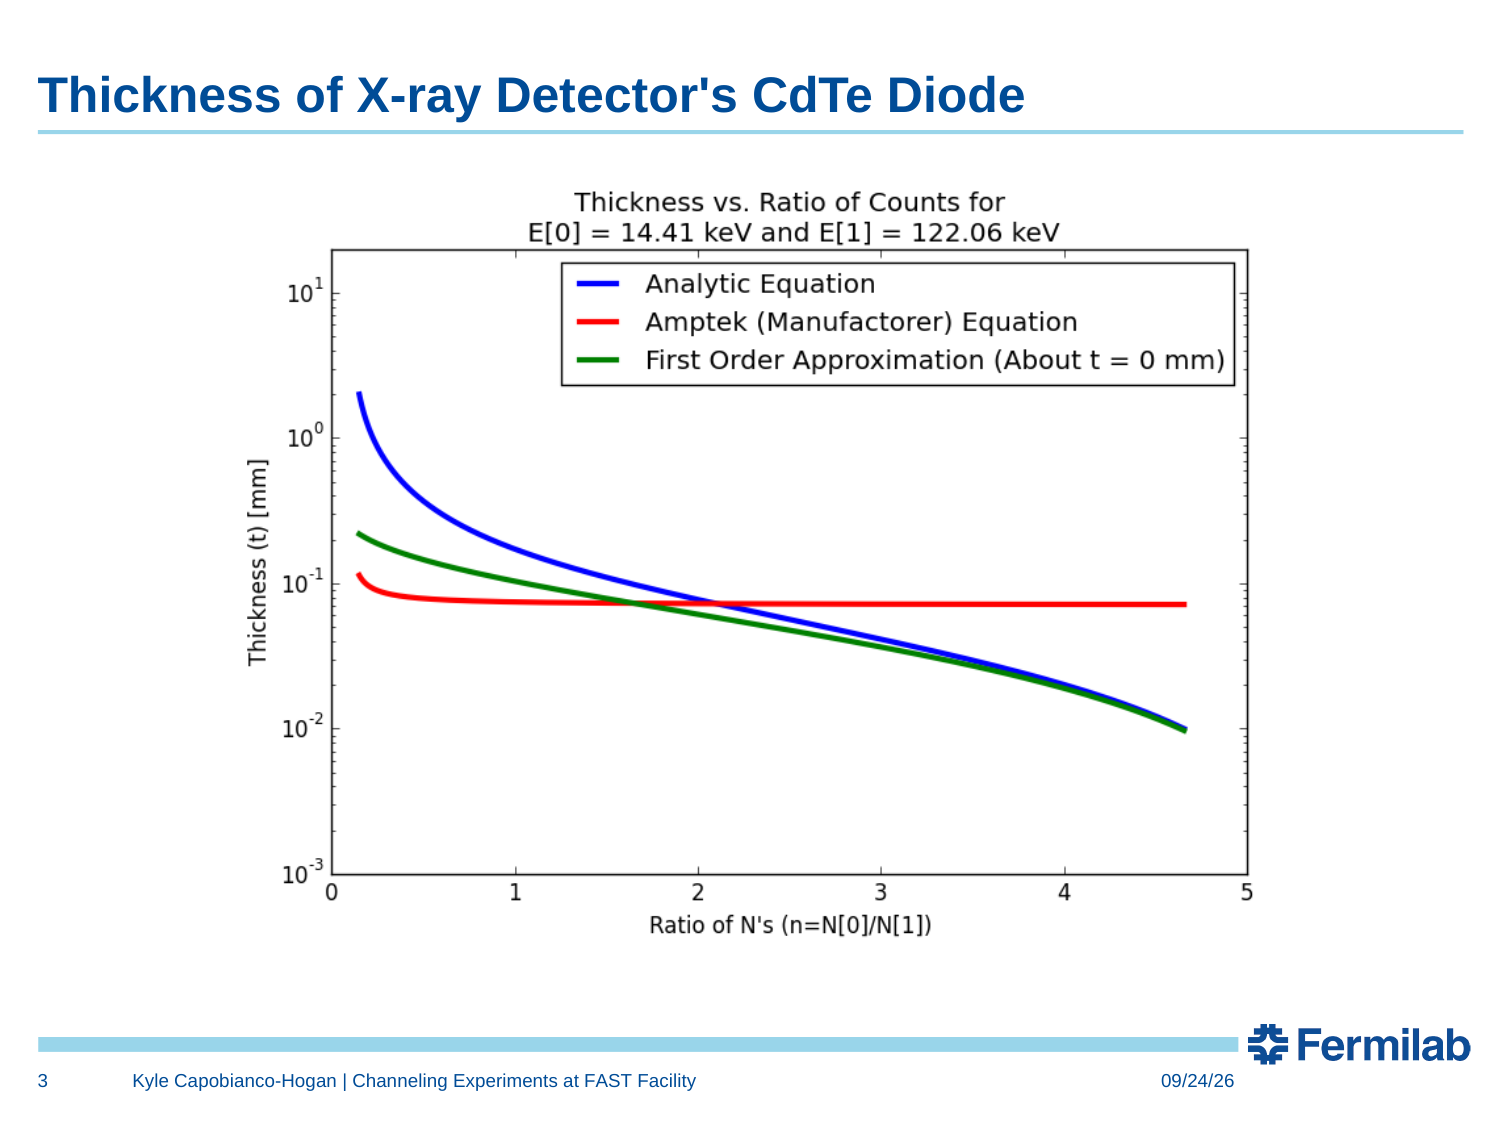

# Thickness of X-ray Detector's CdTe Diode
Kyle Capobianco-Hogan | Channeling Experiments at FAST Facility